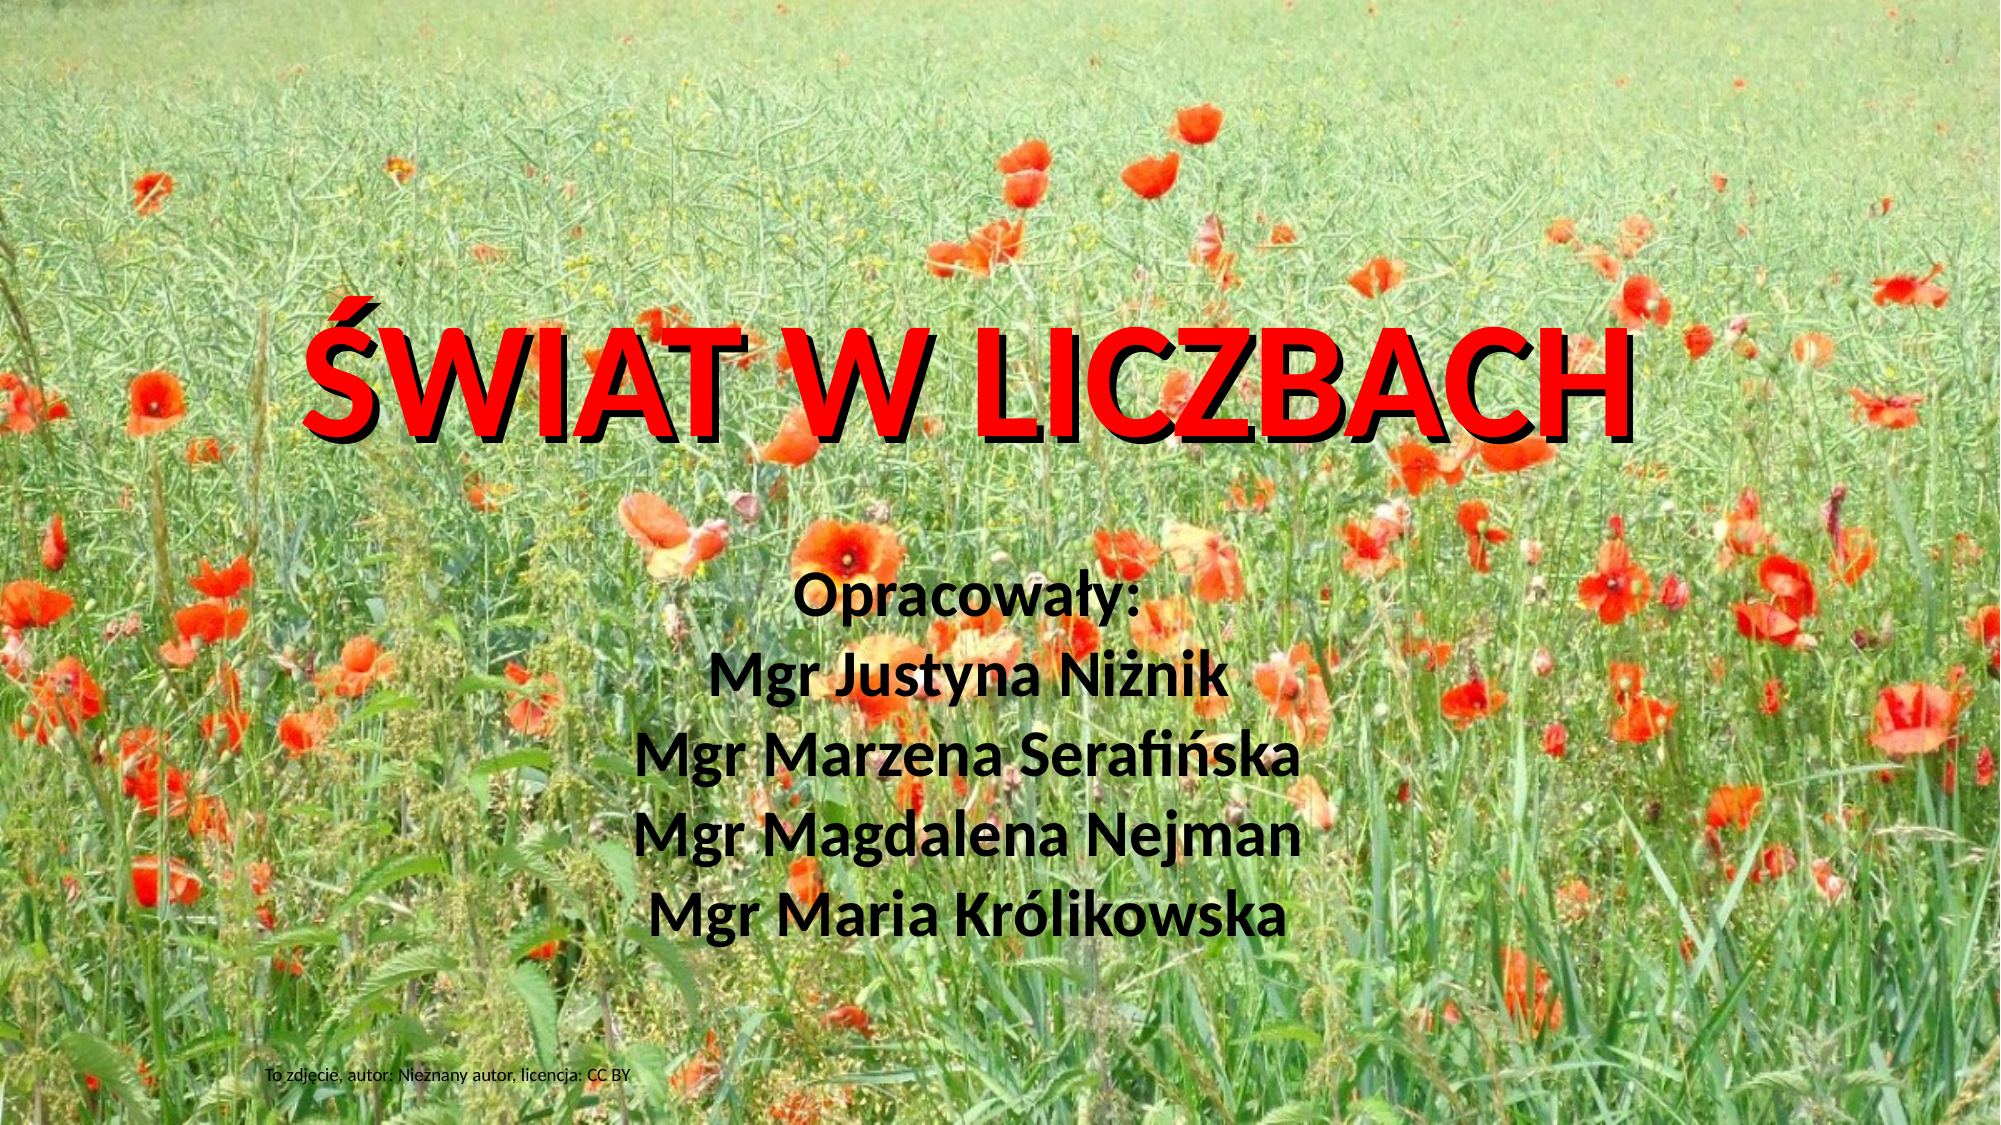

#
ŚWIAT W LICZBACH
Opracowały:
Mgr Justyna Niżnik
Mgr Marzena Serafińska
Mgr Magdalena Nejman
Mgr Maria Królikowska
To zdjęcie, autor: Nieznany autor, licencja: CC BY